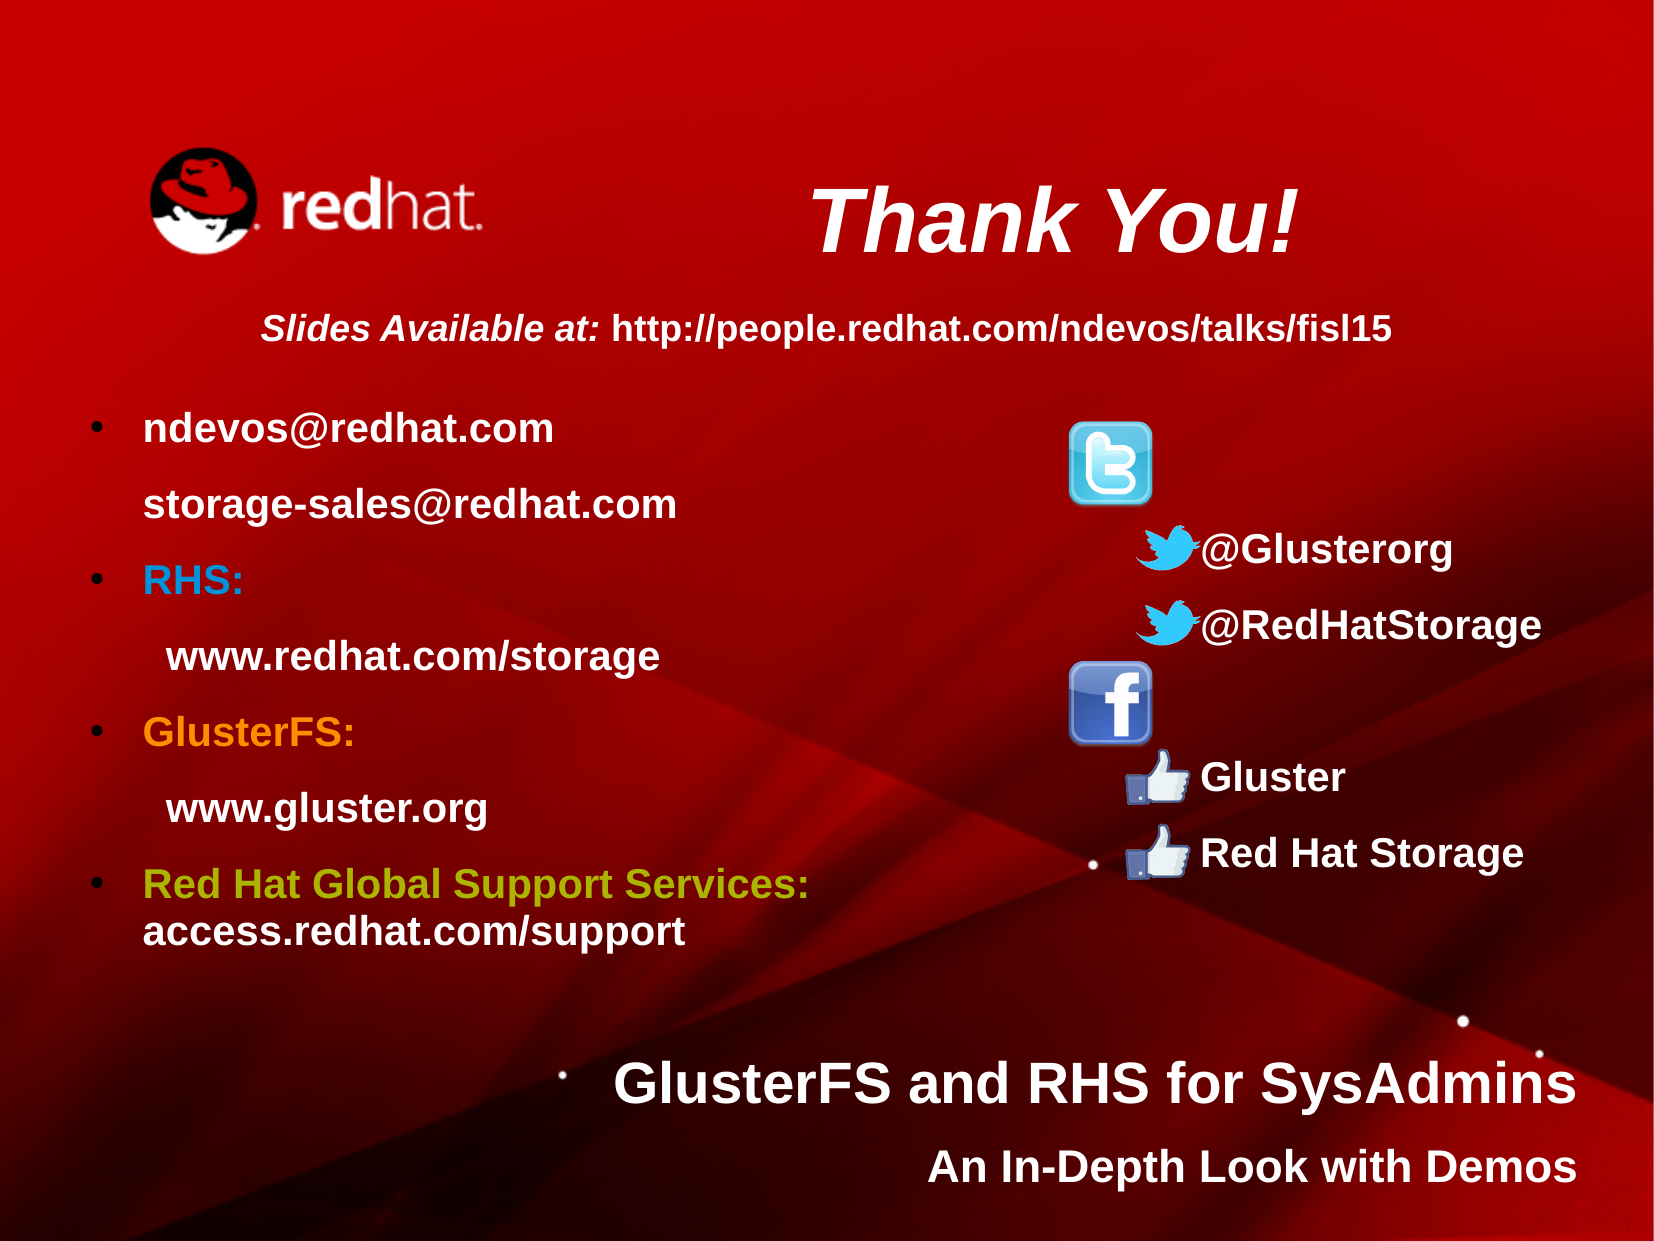

Thank You!
Slides Available at: http://people.redhat.com/ndevos/talks/fisl15
# ndevos@redhat.com
storage-sales@redhat.com
RHS:
 www.redhat.com/storage
GlusterFS:
 www.gluster.org
Red Hat Global Support Services: access.redhat.com/support
@Glusterorg
@RedHatStorage
Gluster
Red Hat Storage
GlusterFS and RHS for SysAdmins
An In-Depth Look with Demos